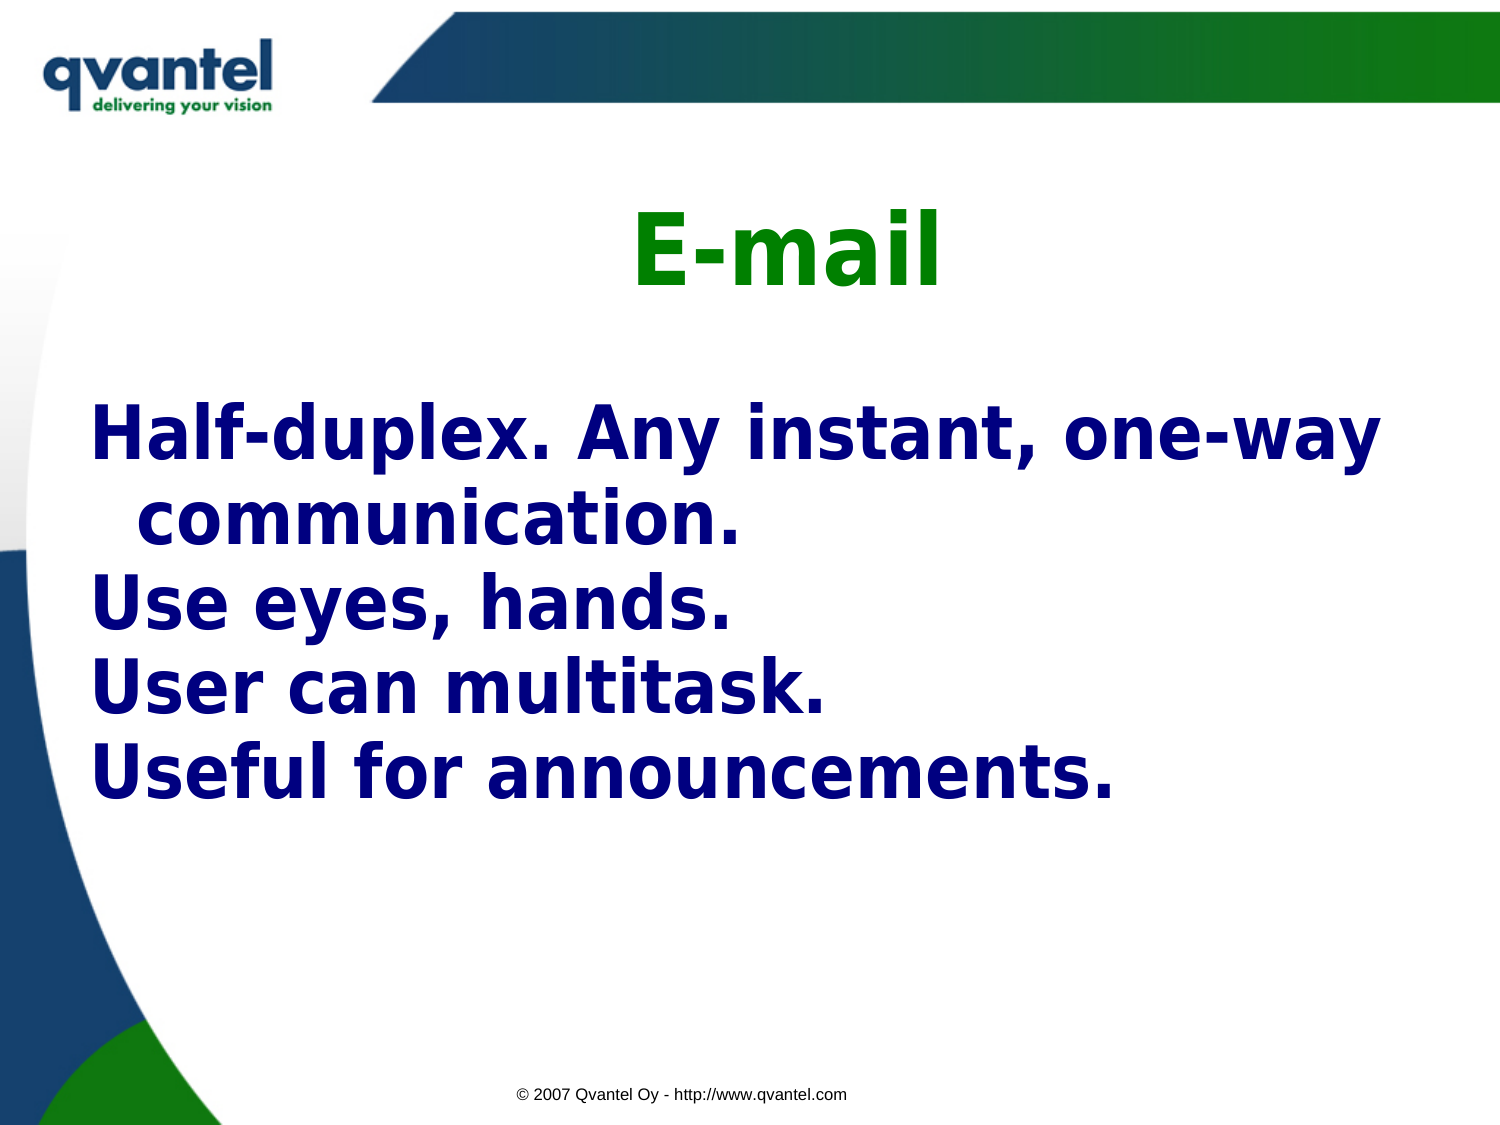

E-mail
Half-duplex. Any instant, one-way
 communication.
Use eyes, hands.
User can multitask.
Useful for announcements.
© 2007 Qvantel Oy - http://www.qvantel.com